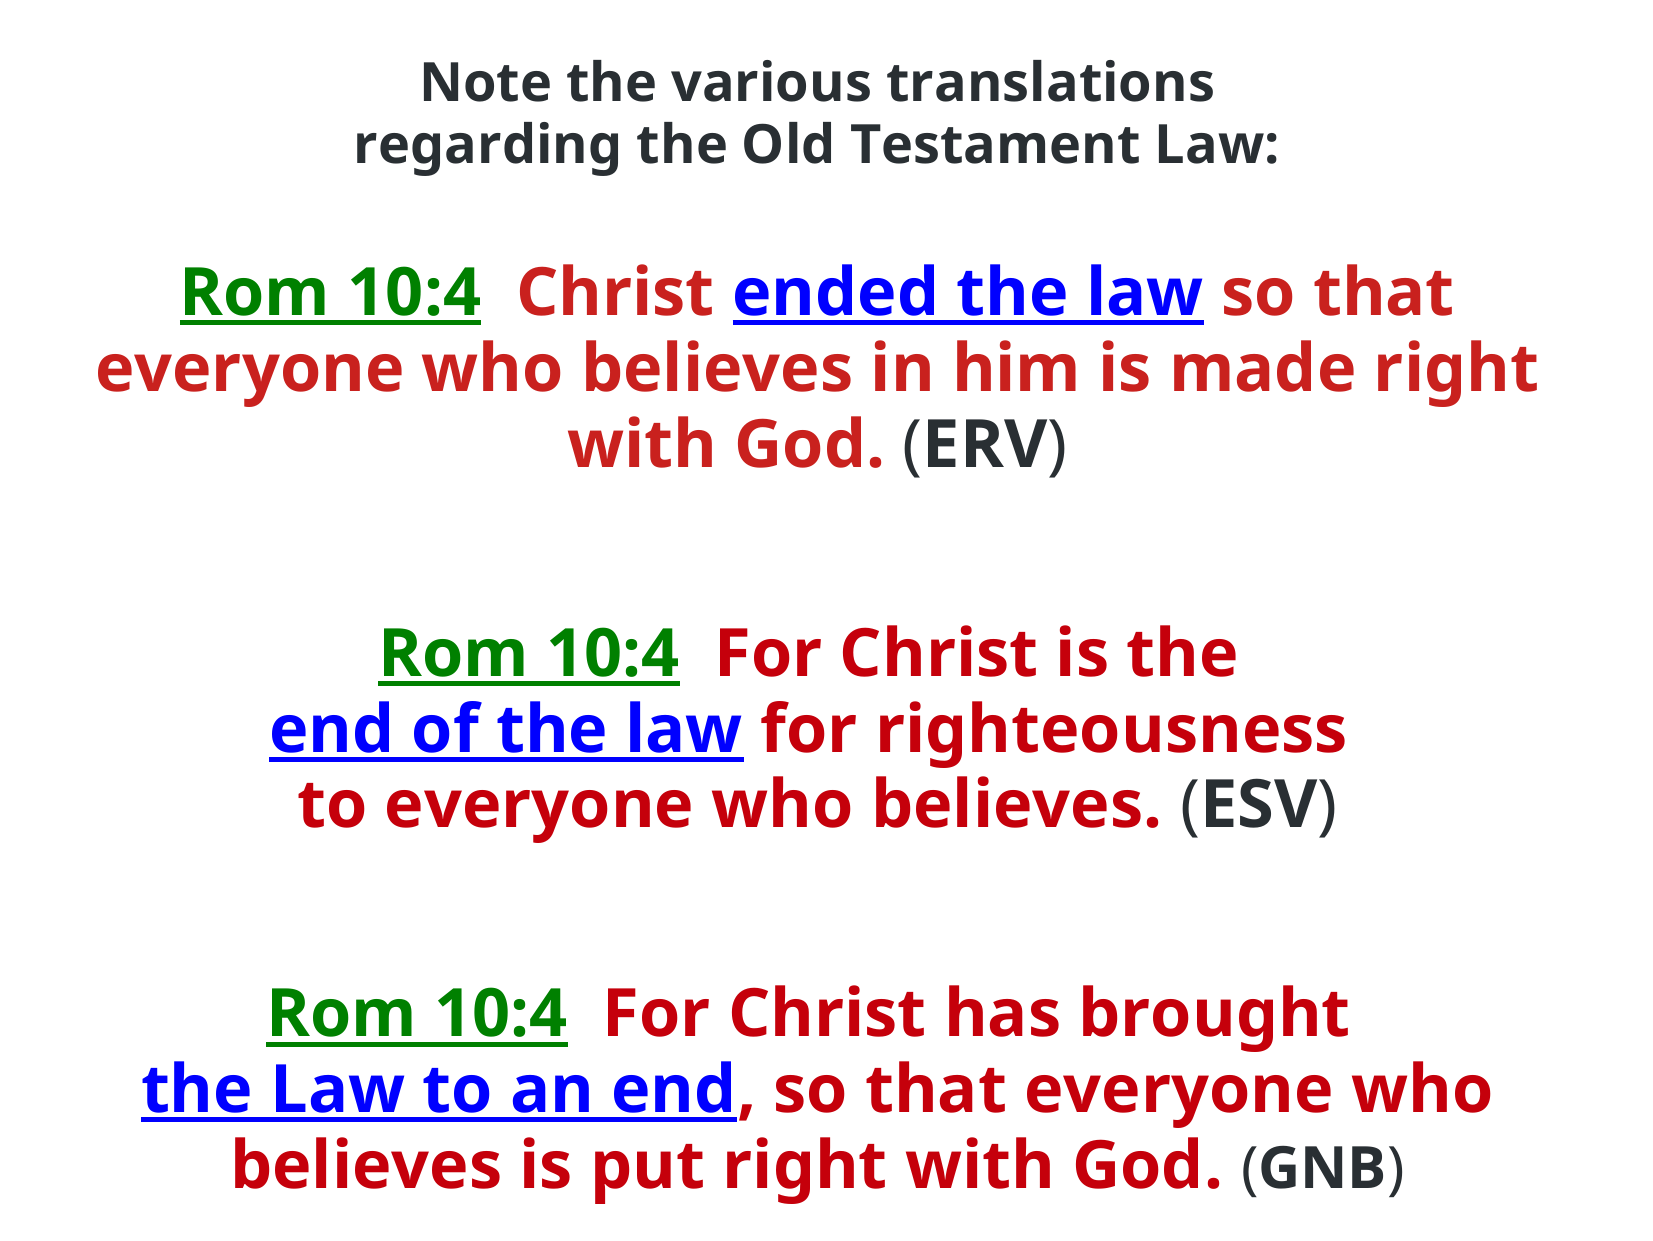

Note the various translations
regarding the Old Testament Law:
Rom 10:4 Christ ended the law so that everyone who believes in him is made right with God. (ERV)
Rom 10:4 For Christ is the
end of the law for righteousness
to everyone who believes. (ESV)
Rom 10:4 For Christ has brought
the Law to an end, so that everyone who believes is put right with God. (GNB)
17